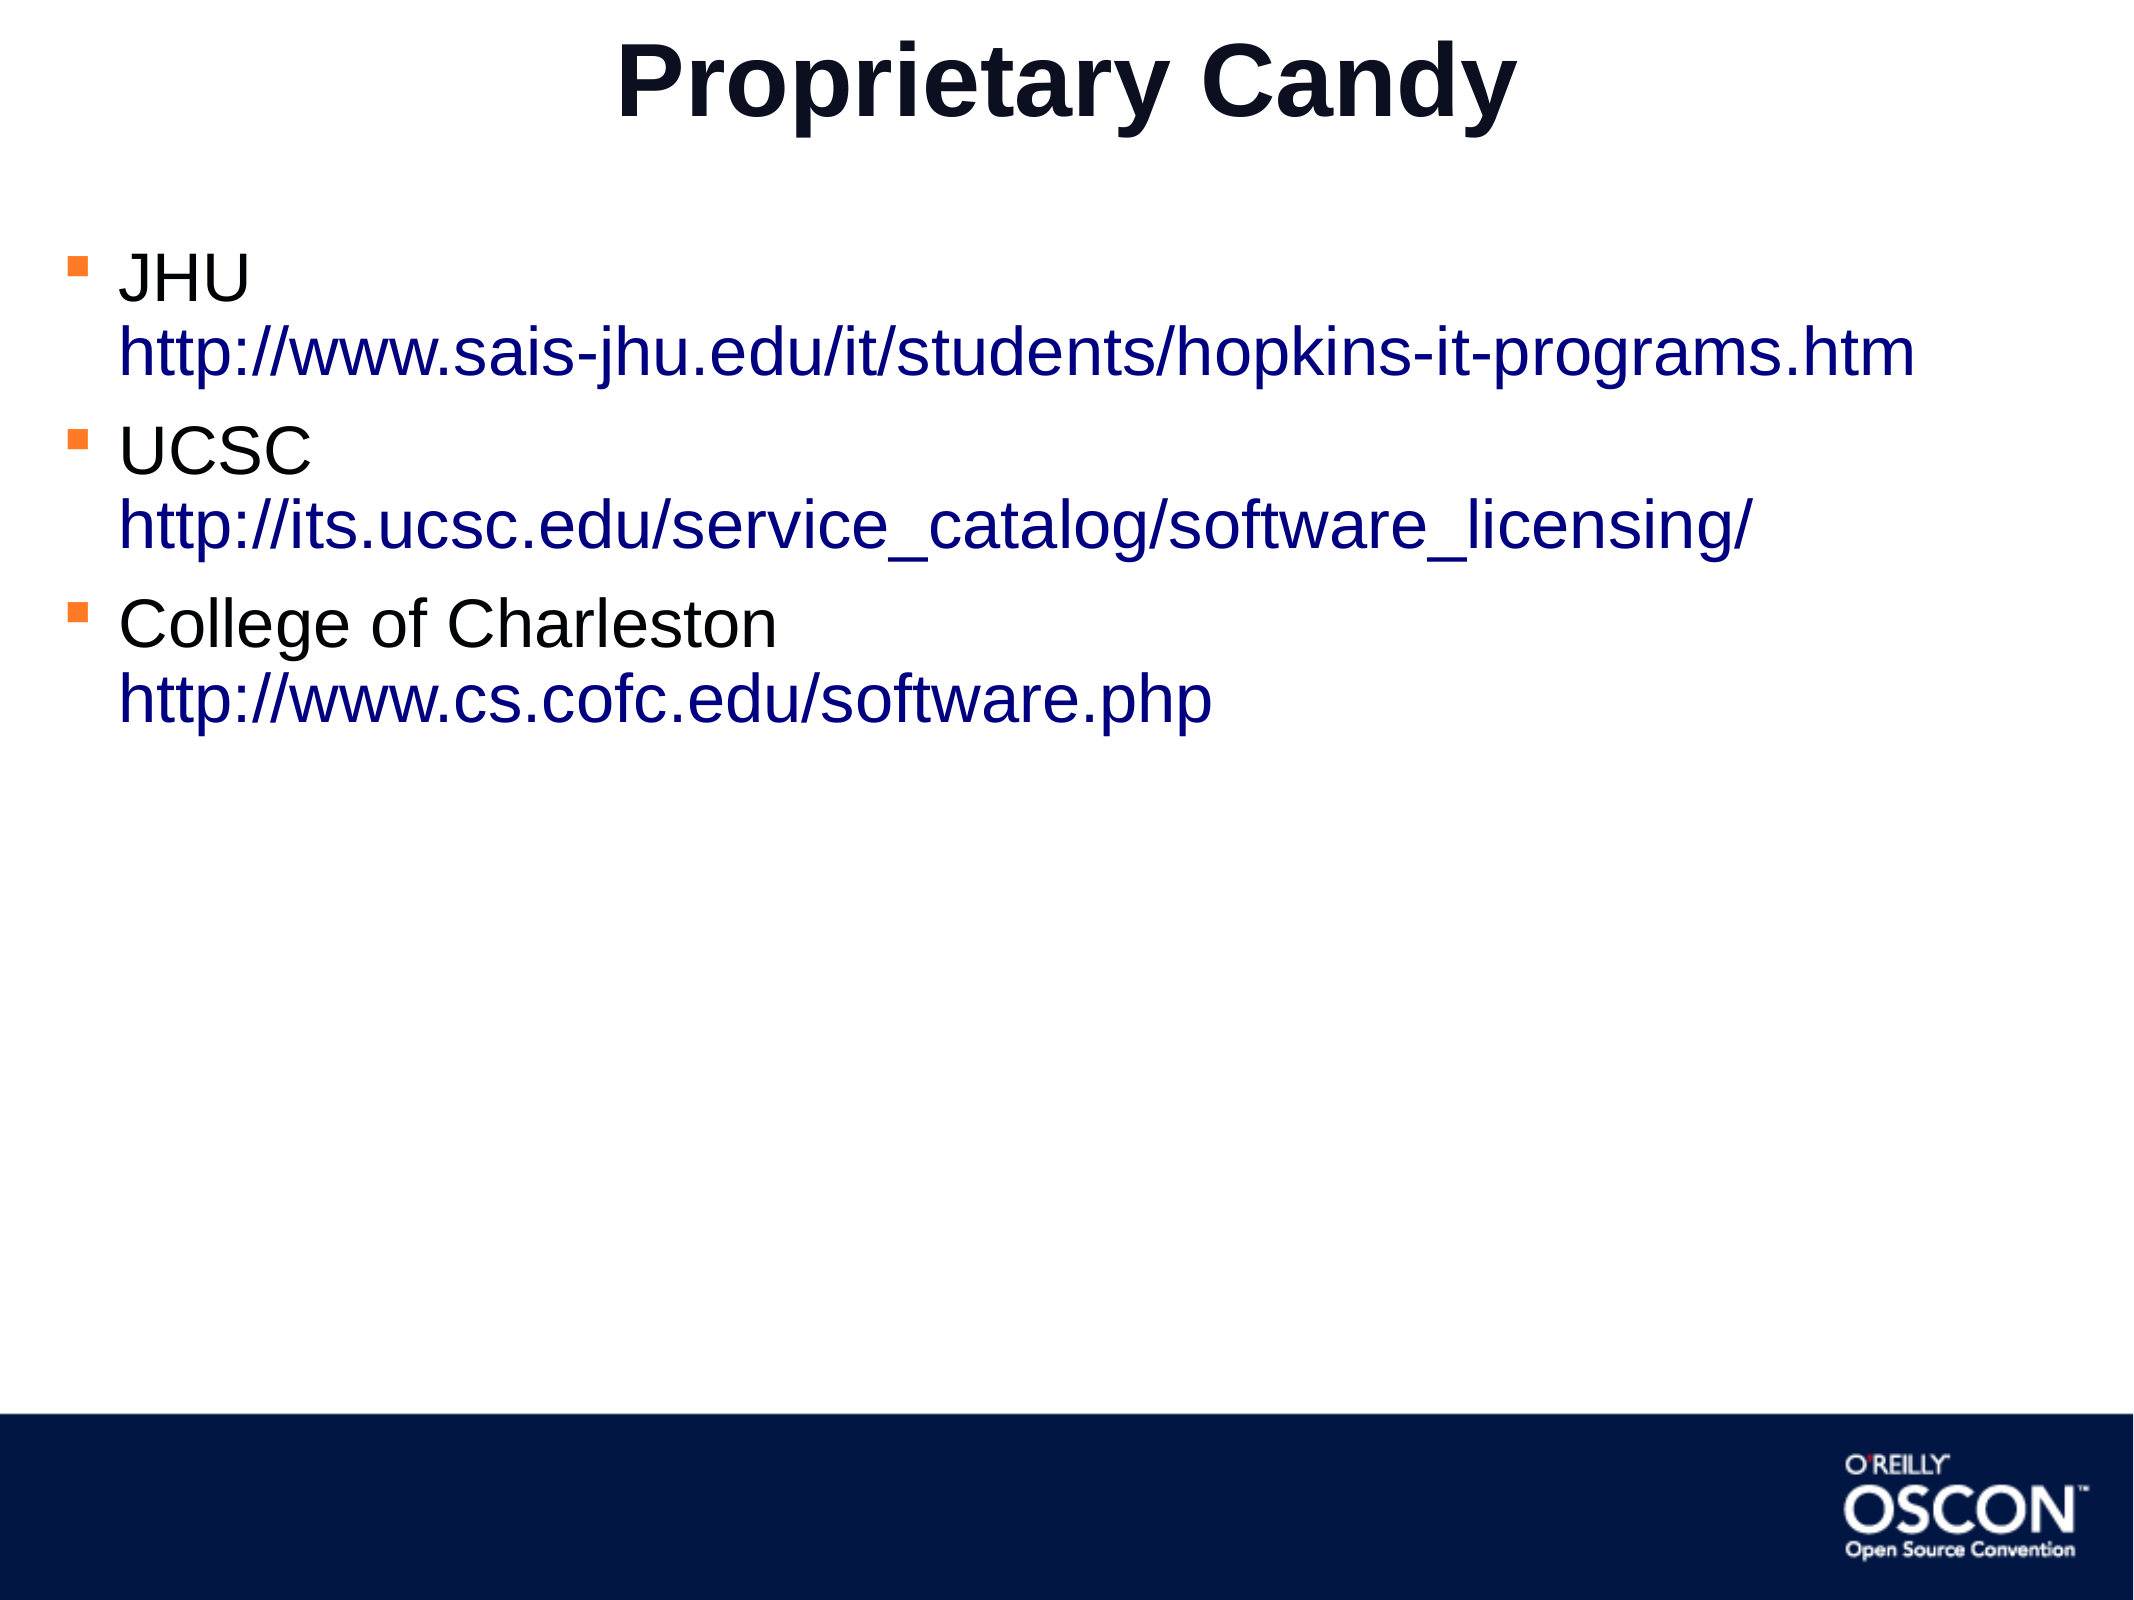

# Proprietary Candy
JHU
http://www.sais-jhu.edu/it/students/hopkins-it-programs.htm
UCSC
http://its.ucsc.edu/service_catalog/software_licensing/
College of Charleston
http://www.cs.cofc.edu/software.php